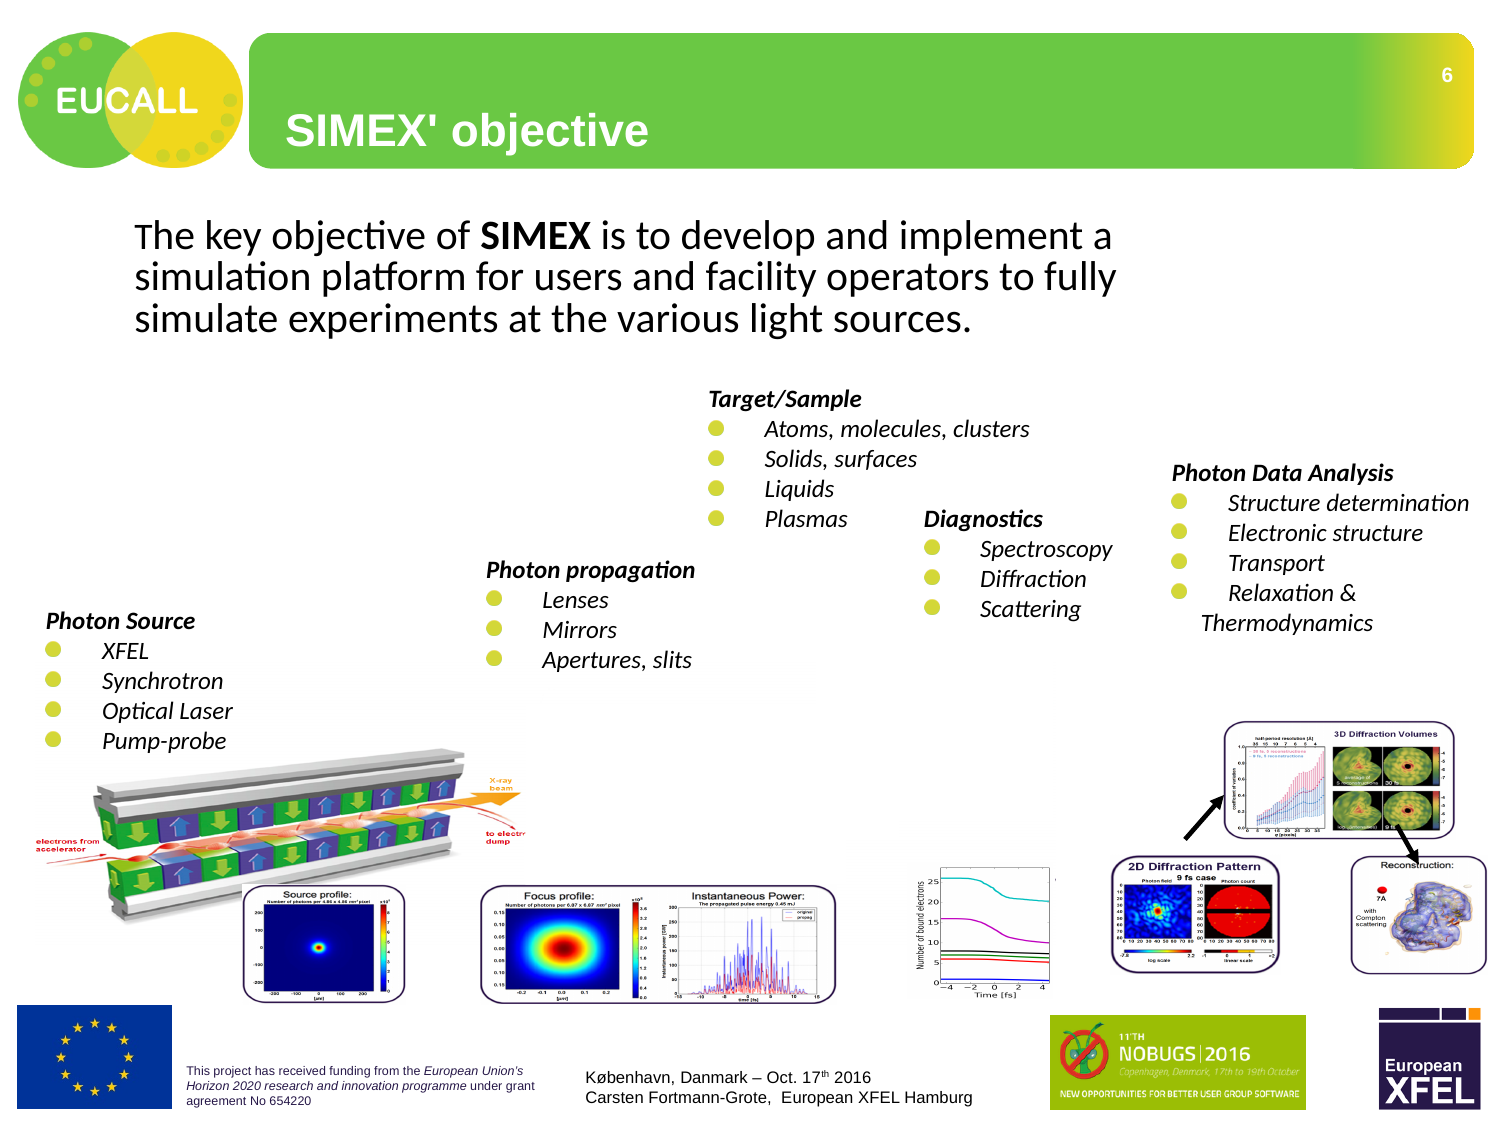

# SIMEX' objective
The key objective of SIMEX is to develop and implement a
simulation platform for users and facility operators to fully
simulate experiments at the various light sources.
Target/Sample
Atoms, molecules, clusters
Solids, surfaces
Liquids
Plasmas
Photon Data Analysis
Structure determination
Electronic structure
Transport
Relaxation &
 Thermodynamics
Diagnostics
Spectroscopy
Diffraction
Scattering
Photon propagation
Lenses
Mirrors
Apertures, slits
Photon Source
XFEL
Synchrotron
Optical Laser
Pump-probe